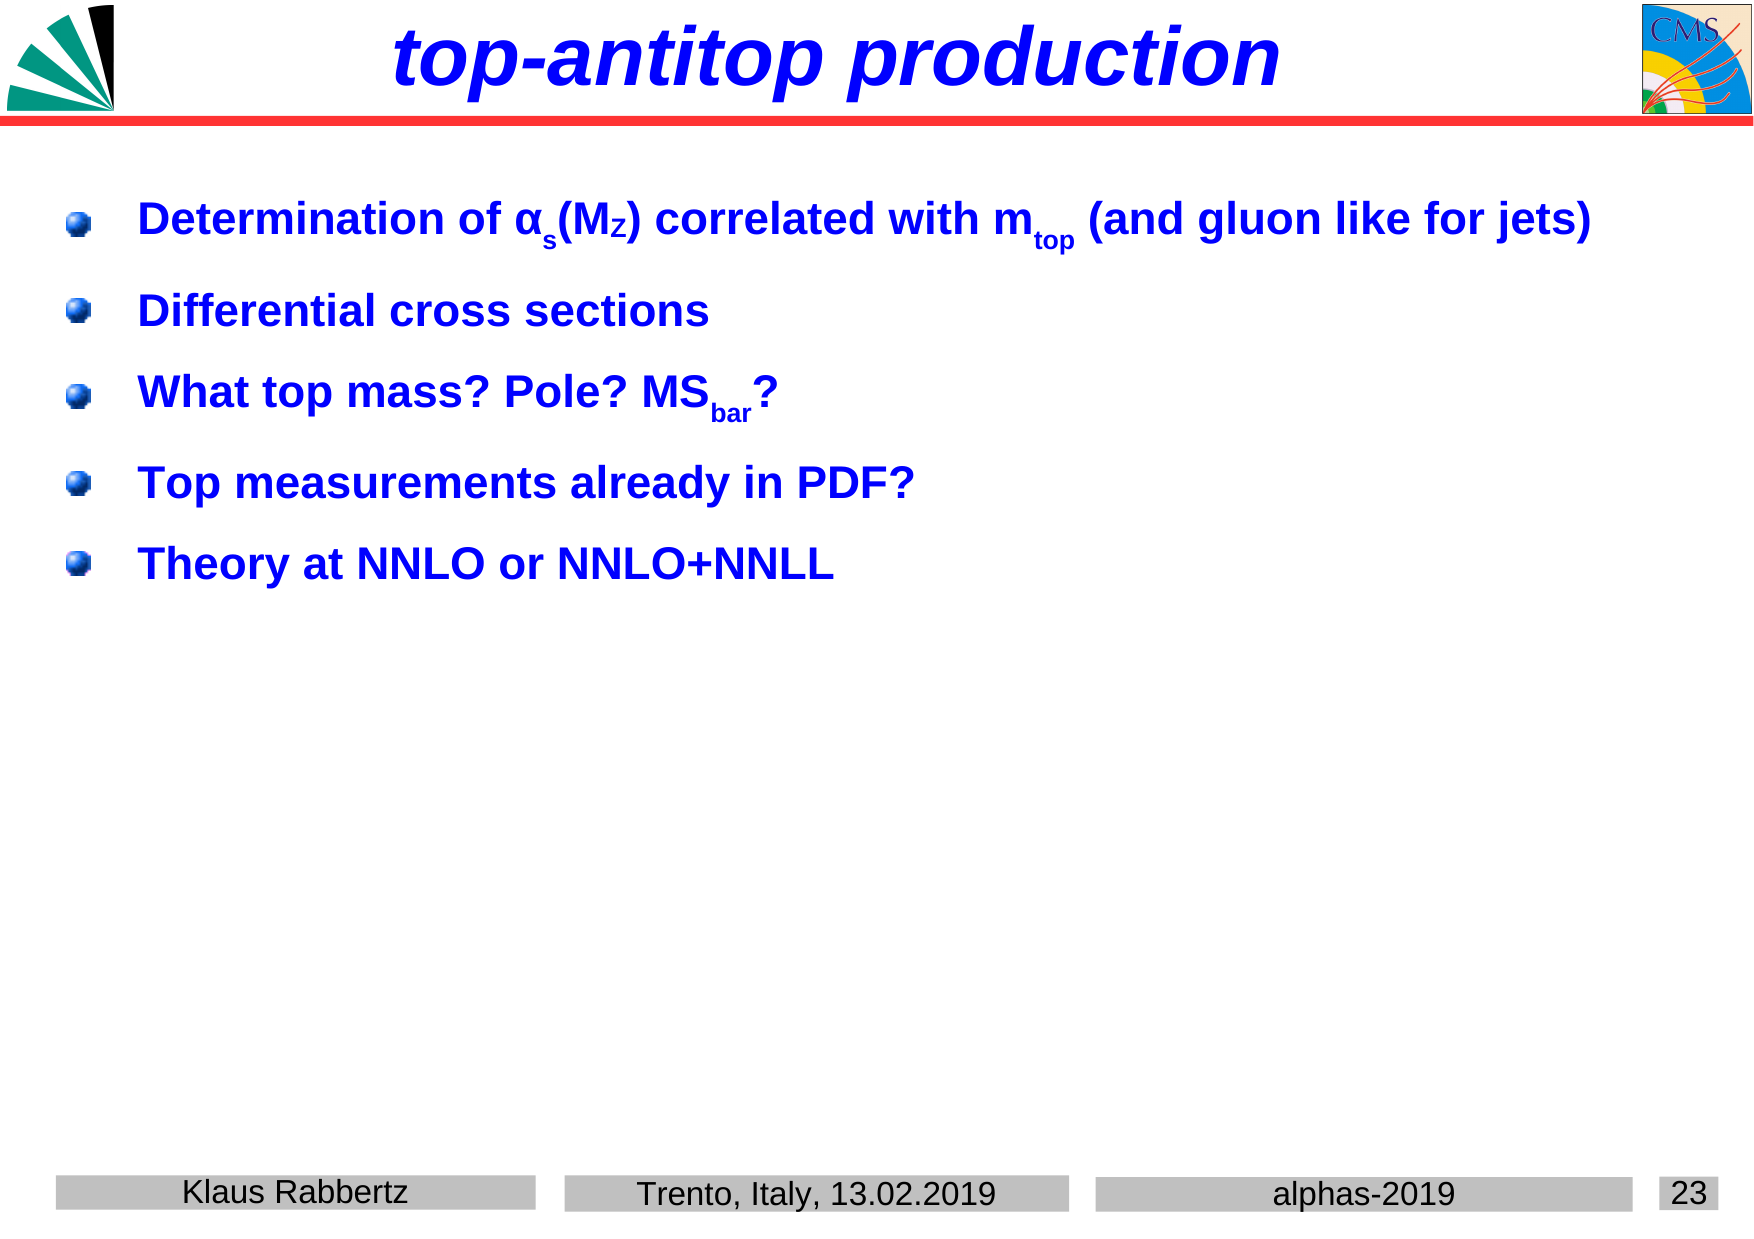

# top-antitop production
Determination of αs(MZ) correlated with mtop (and gluon like for jets)
Differential cross sections
What top mass? Pole? MSbar?
Top measurements already in PDF?
Theory at NNLO or NNLO+NNLL